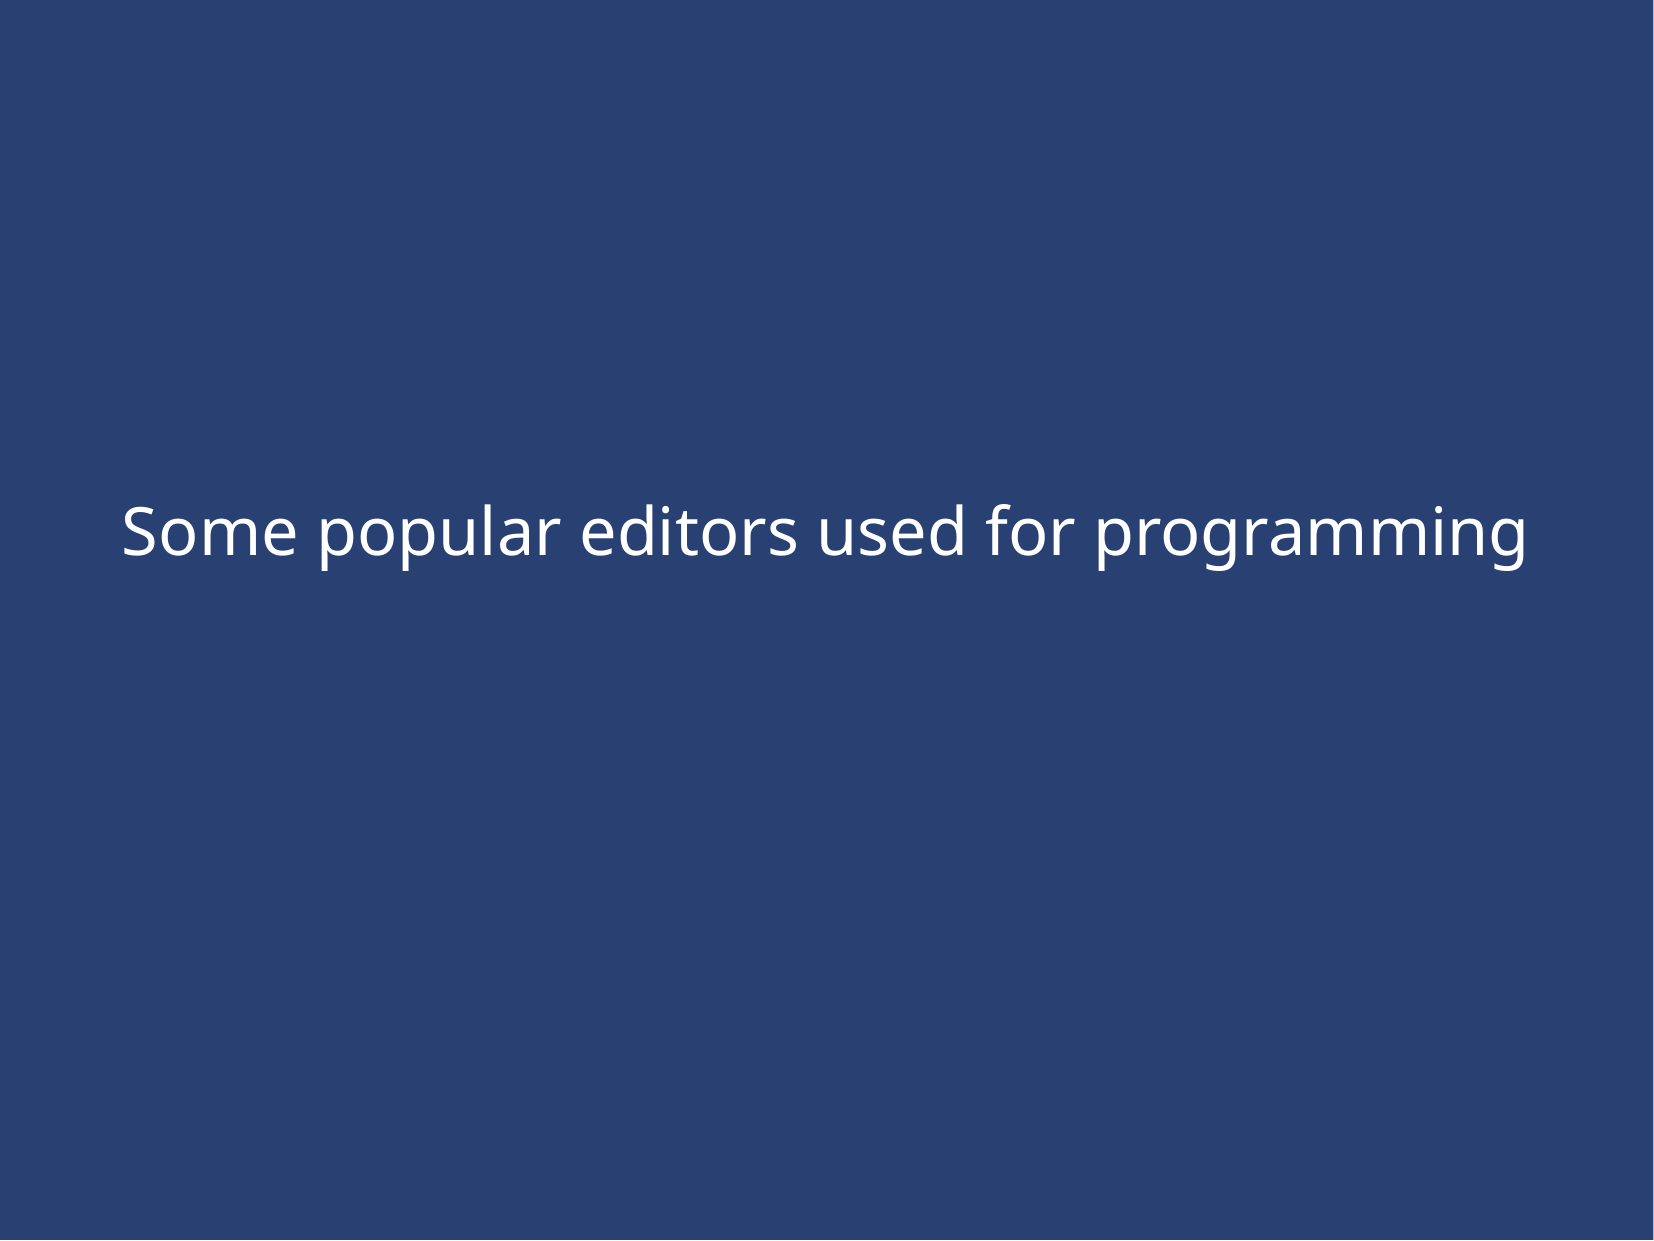

# Some popular editors used for programming